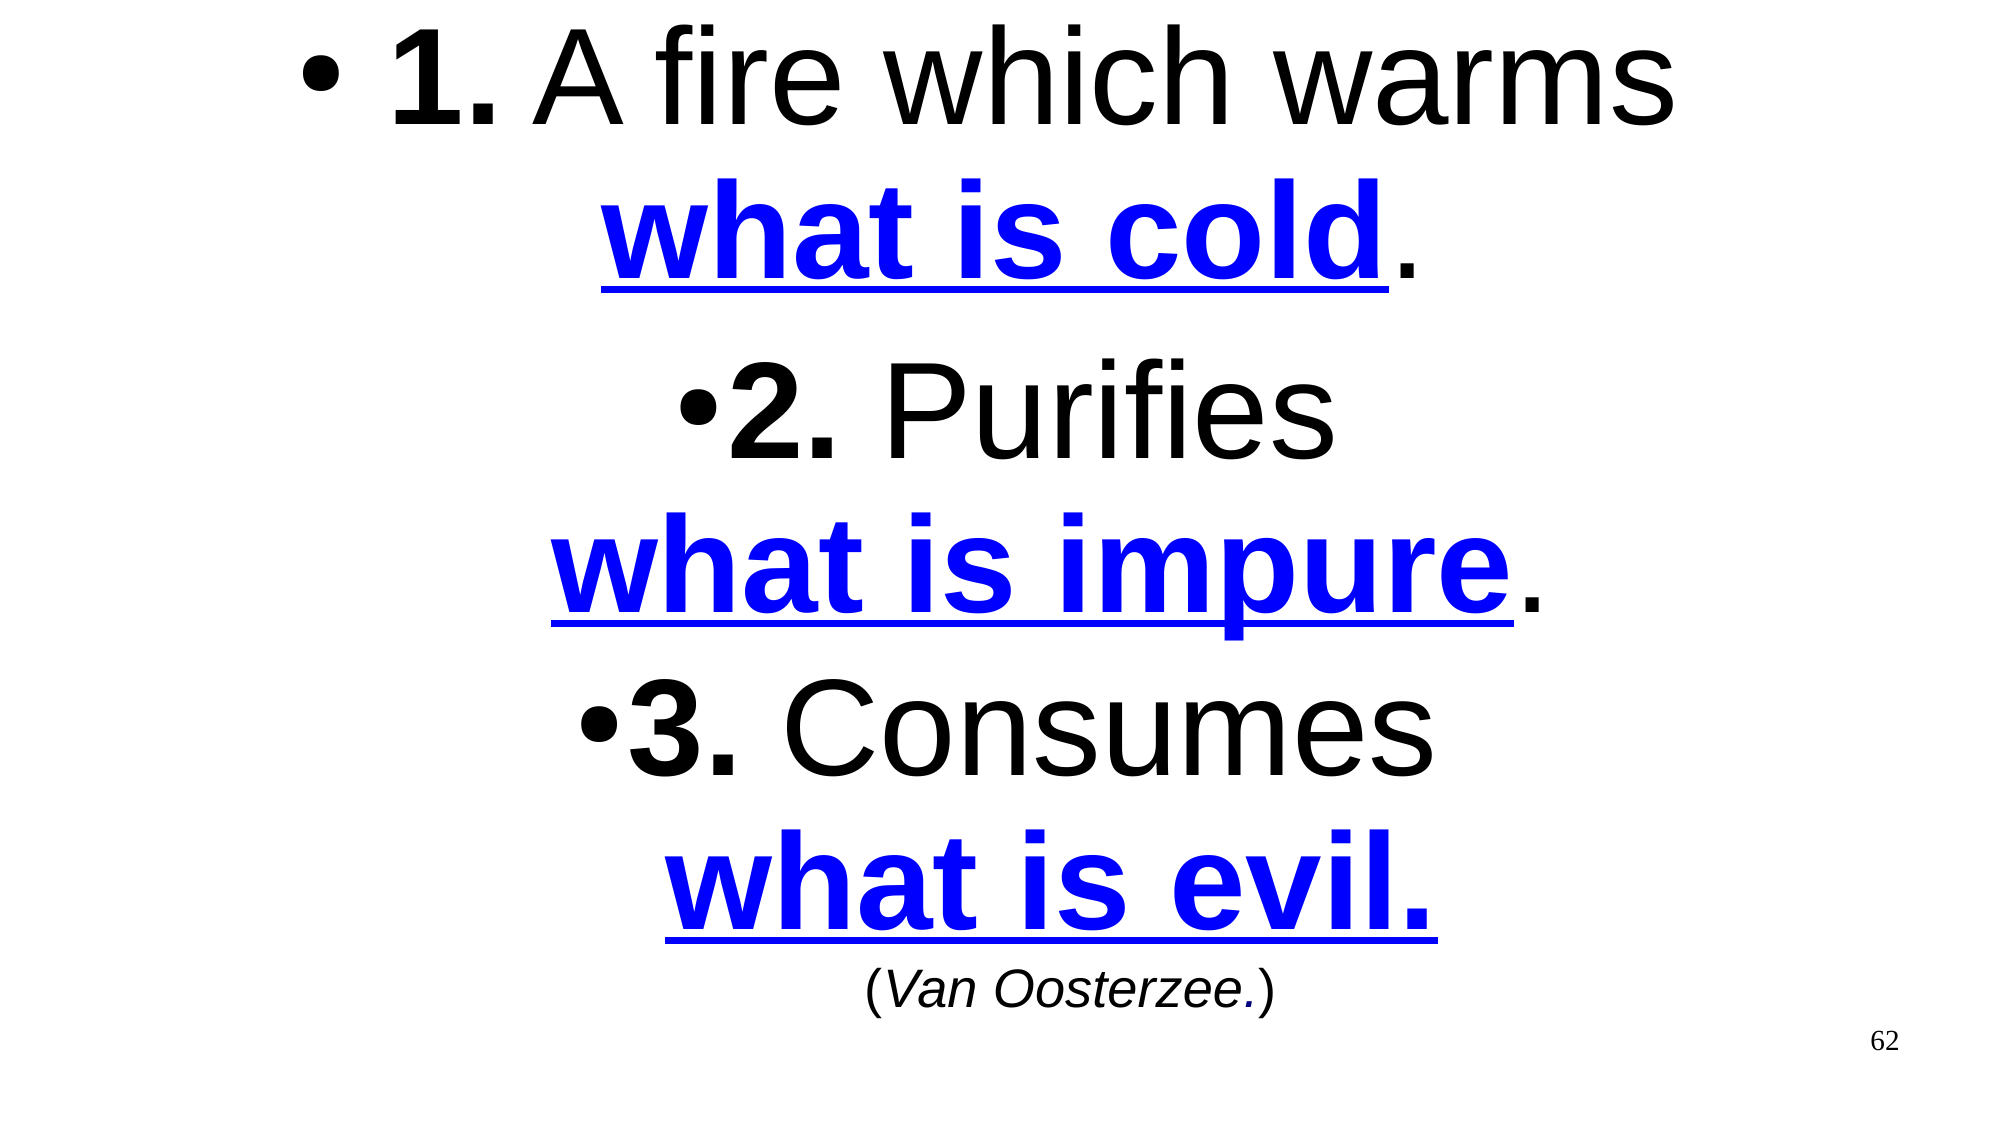

# 1. A fire which warms what is cold.
2. Purifies
what is impure.
3. Consumes
what is evil.
(Van Oosterzee.)
62